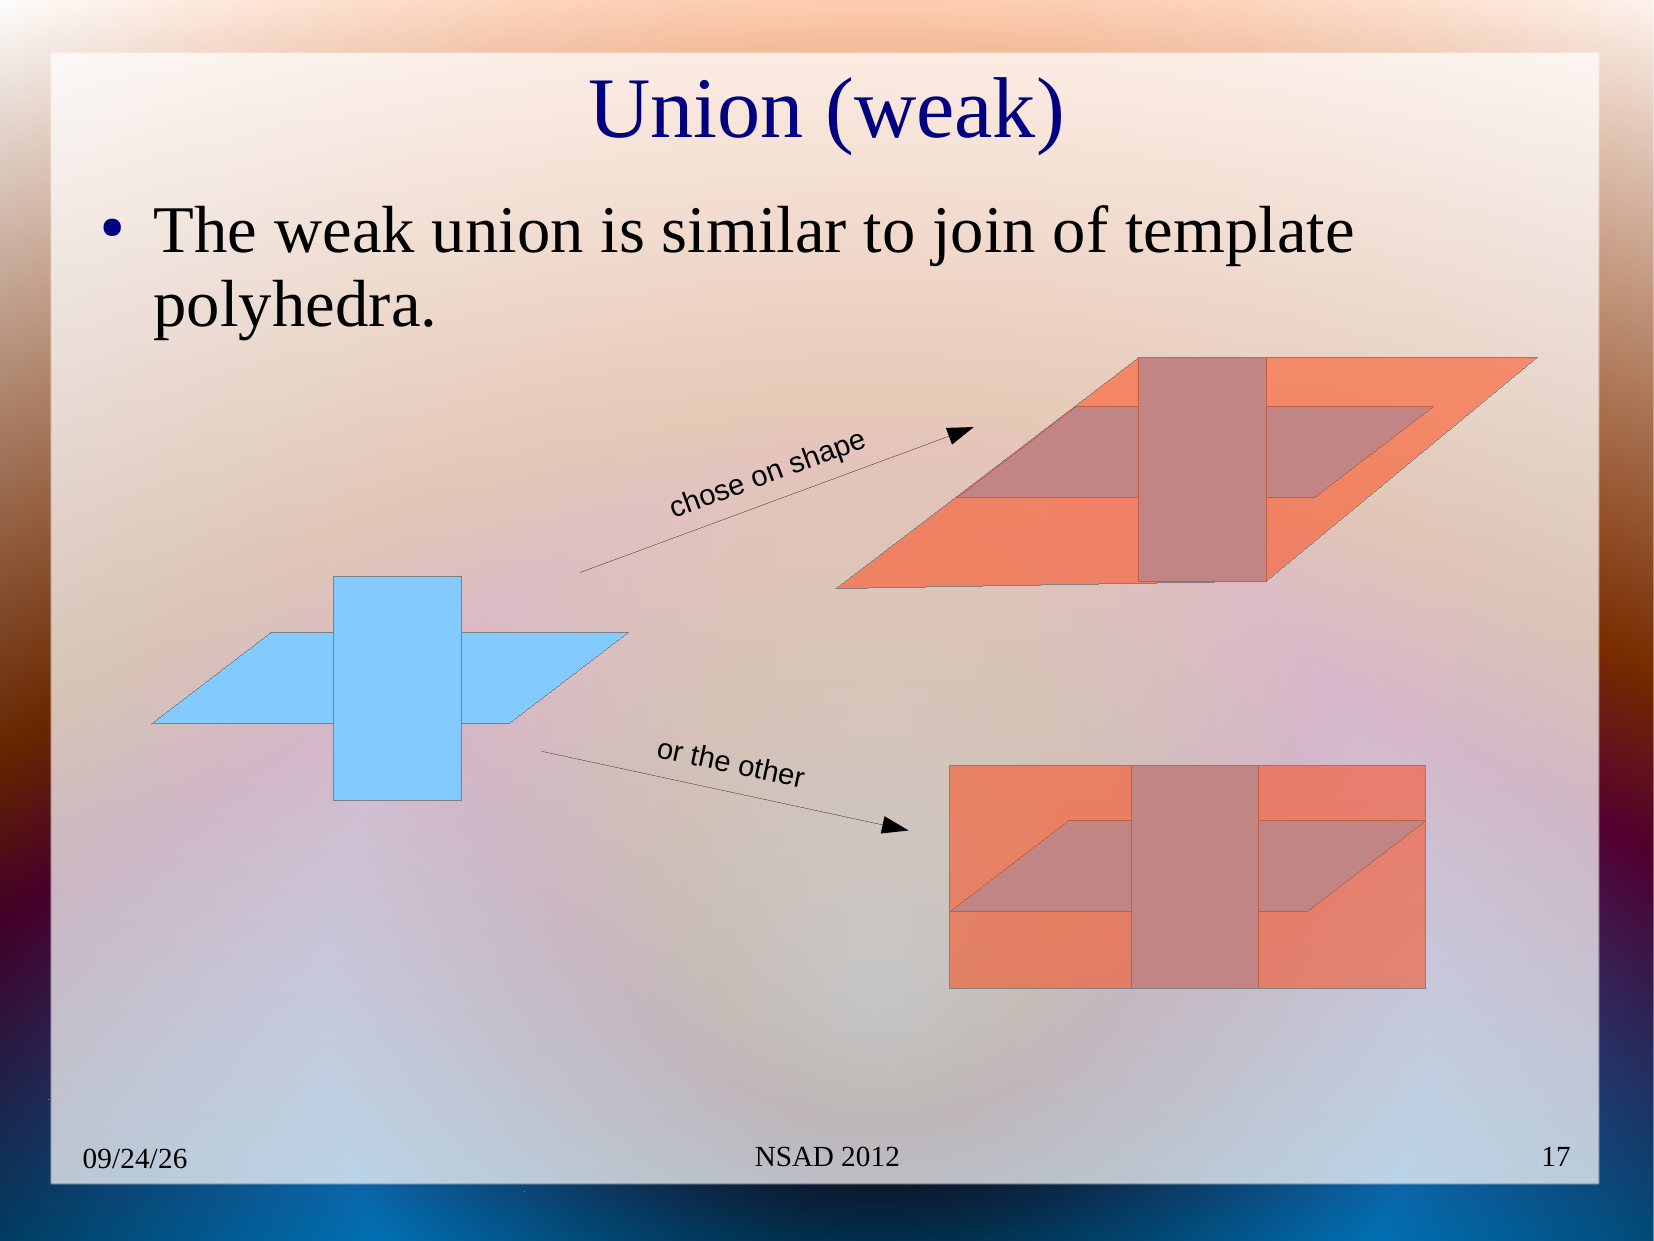

# Union (weak)
The weak union is similar to join of template polyhedra.
chose on shape
or the other
NSAD 2012
17